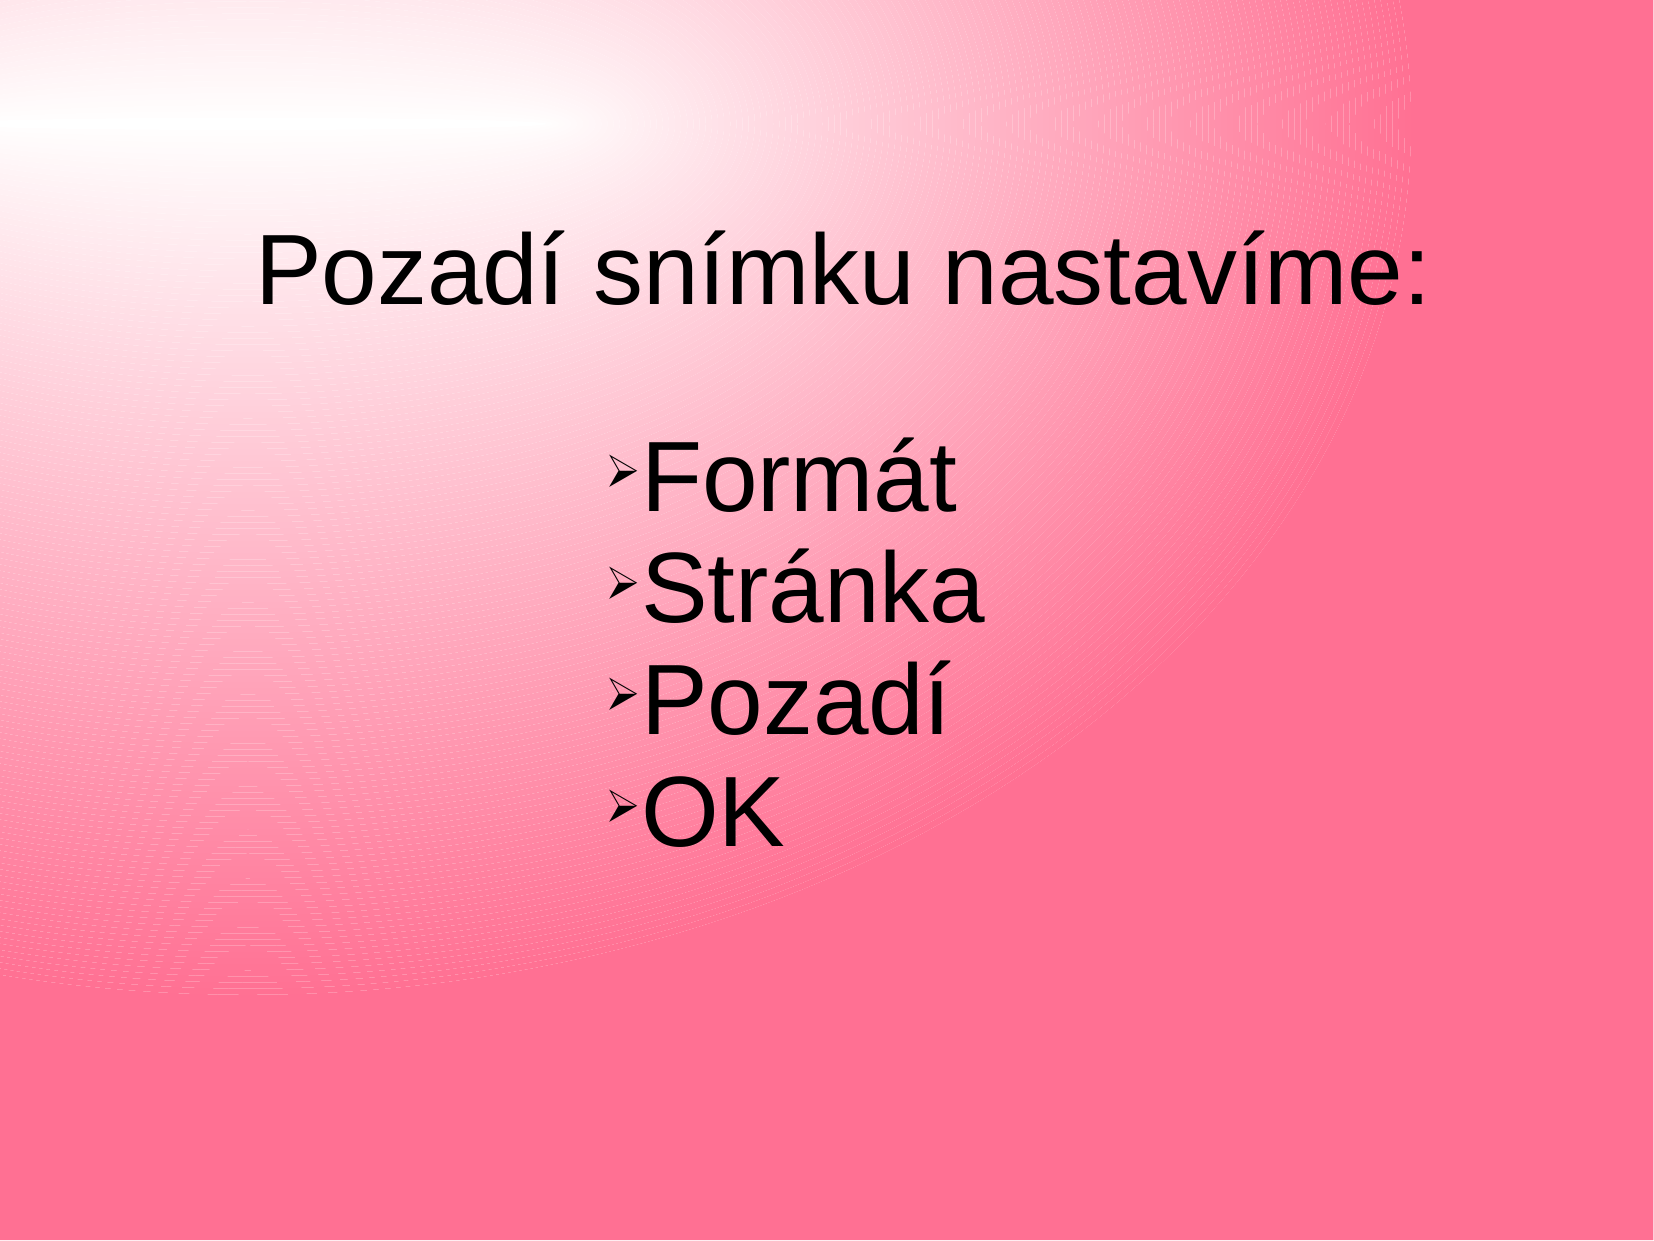

Pozadí snímku nastavíme:
Formát
Stránka
Pozadí
OK